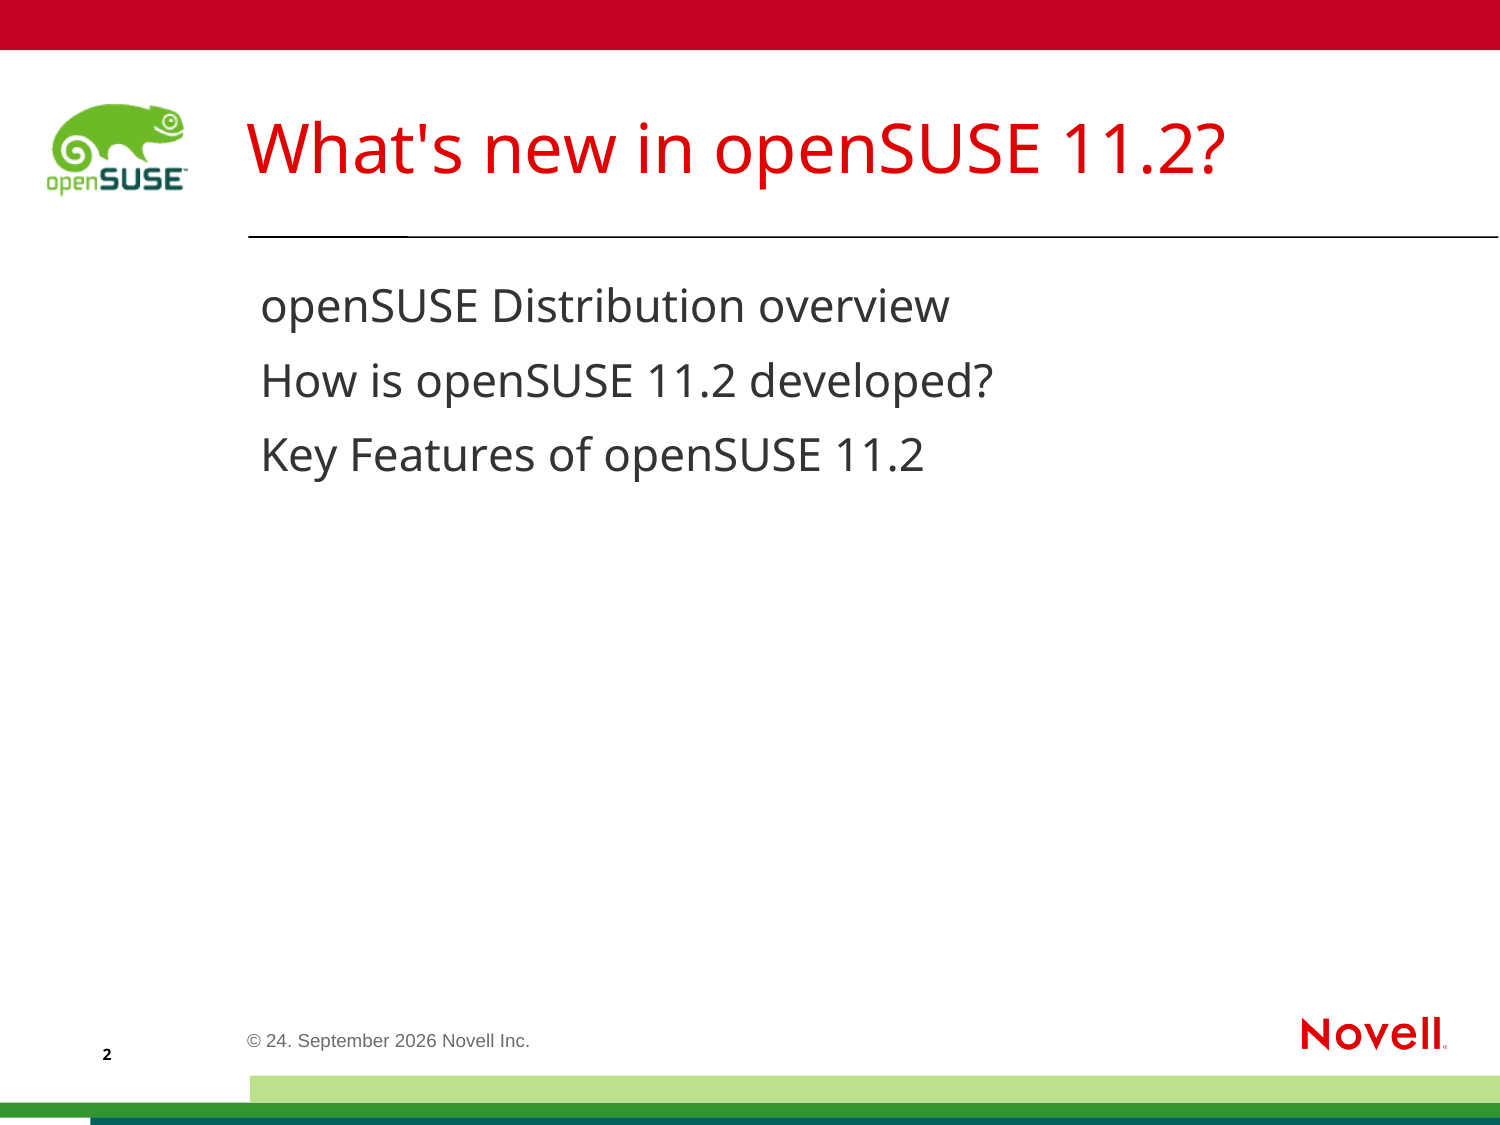

# What's new in openSUSE 11.2?
openSUSE Distribution overview
How is openSUSE 11.2 developed?
Key Features of openSUSE 11.2